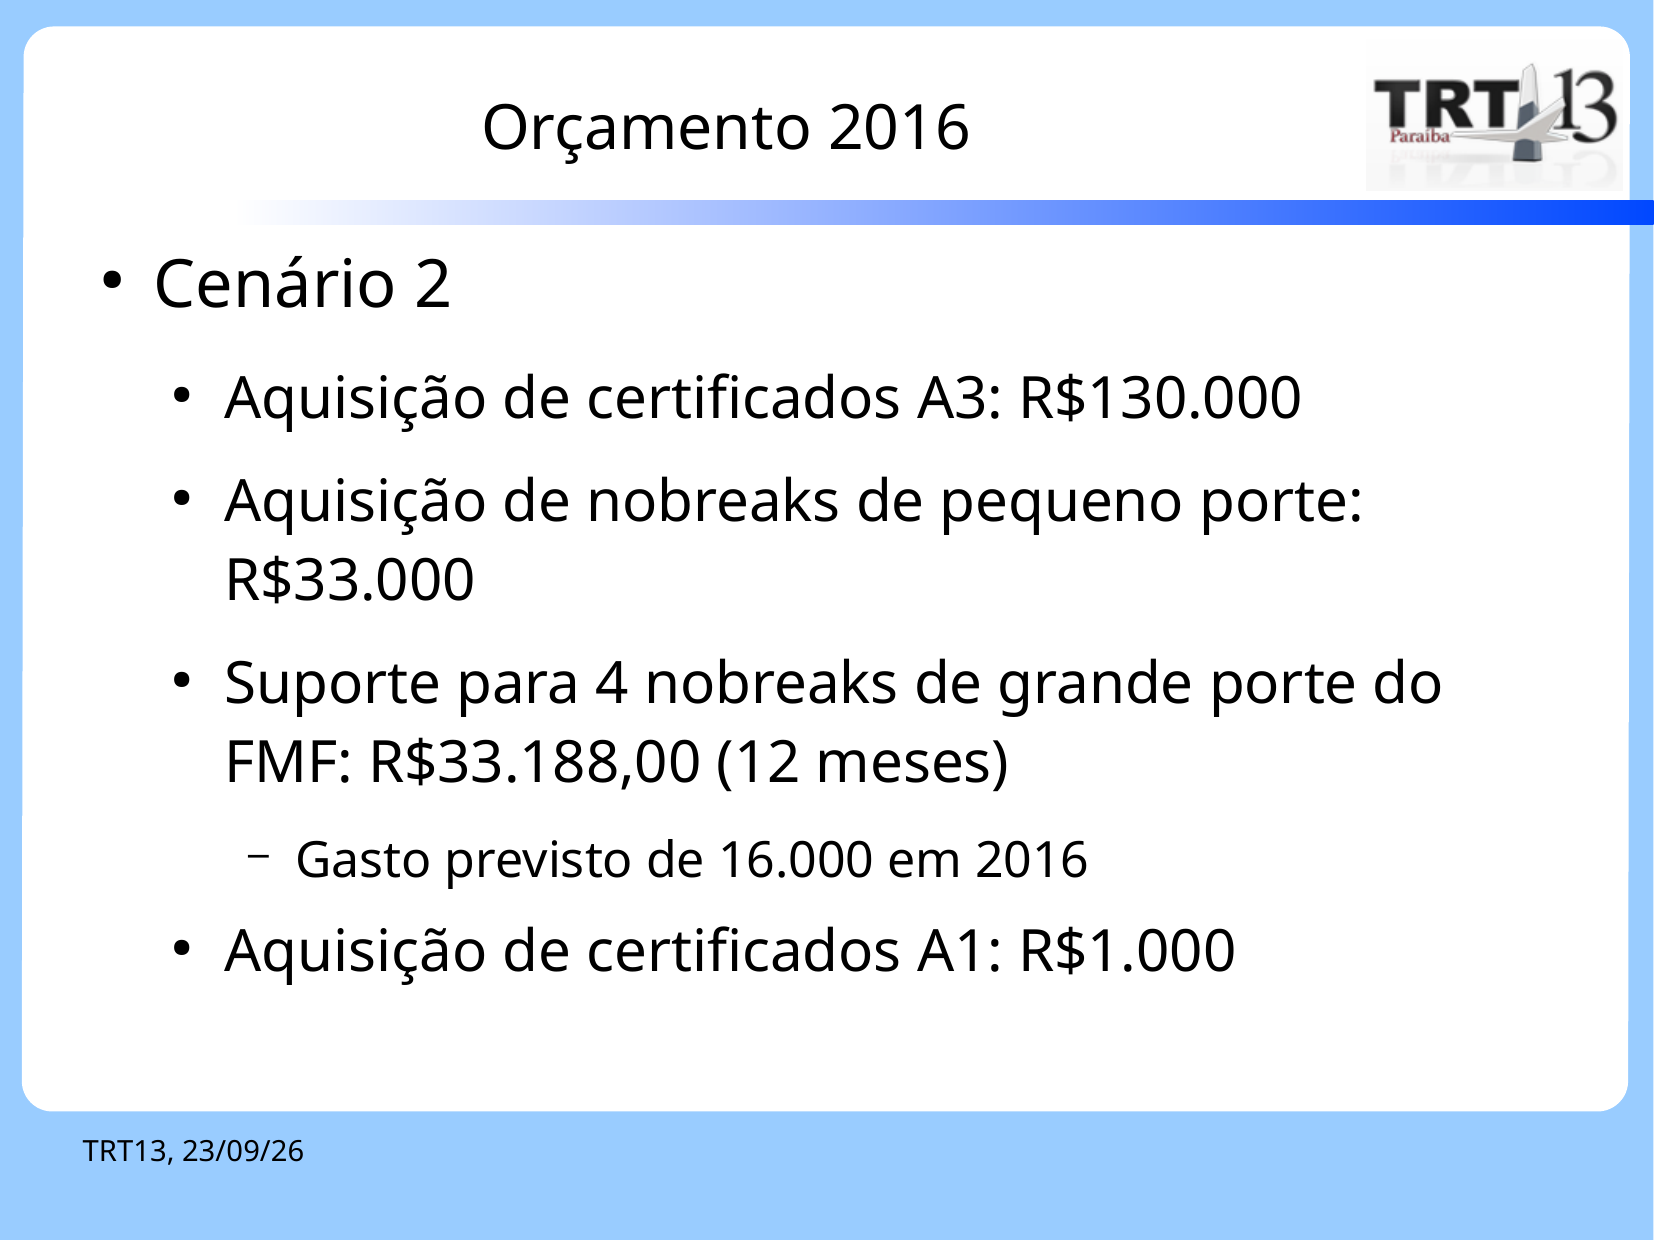

# Orçamento 2016
Cenário 2
Aquisição de certificados A3: R$130.000
Aquisição de nobreaks de pequeno porte: R$33.000
Suporte para 4 nobreaks de grande porte do FMF: R$33.188,00 (12 meses)
Gasto previsto de 16.000 em 2016
Aquisição de certificados A1: R$1.000